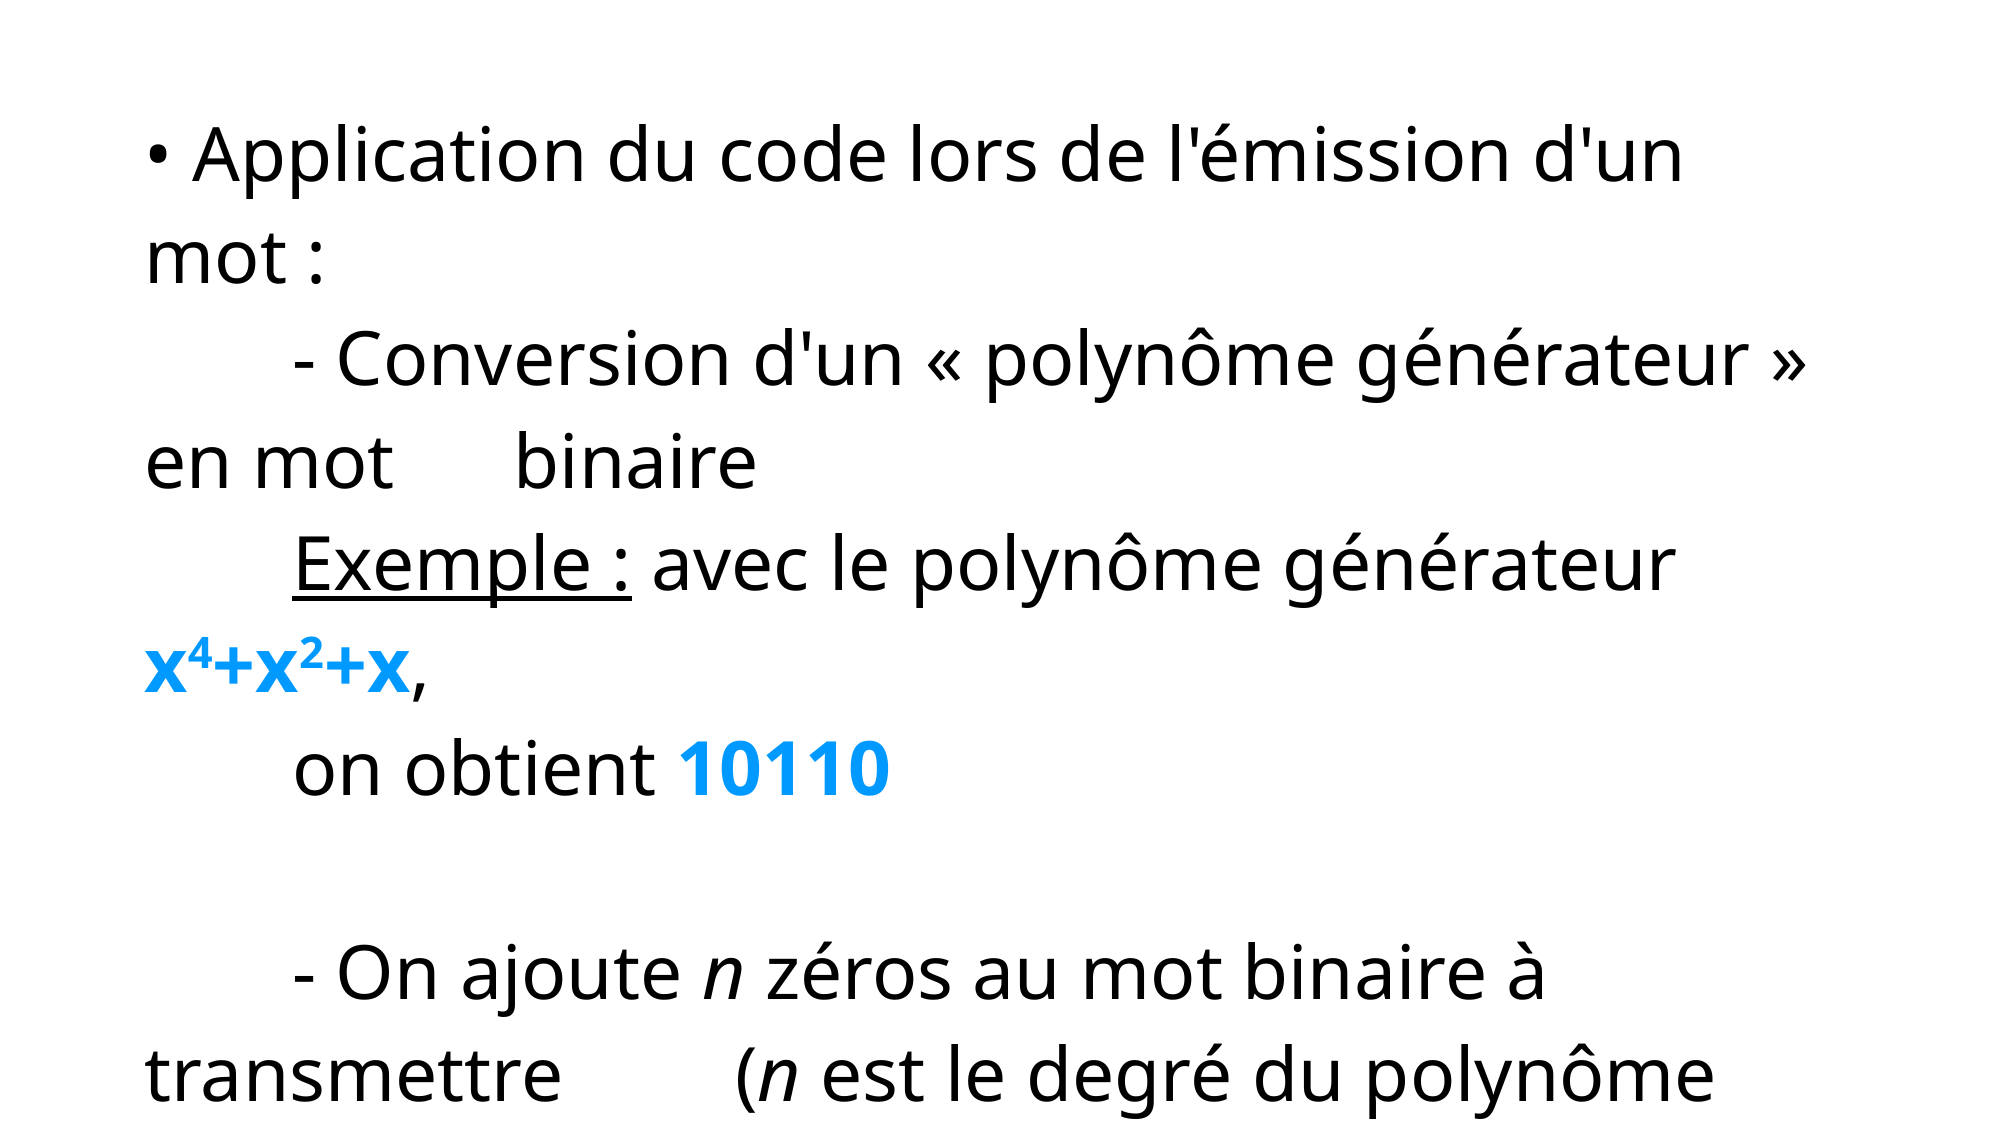

• Application du code lors de l'émission d'un mot :
		- Conversion d'un « polynôme générateur » en mot 		binaire
		Exemple : avec le polynôme générateur x4+x2+x,
		on obtient 10110
		- On ajoute n zéros au mot binaire à transmettre 			(n est le degré du polynôme générateur)
		Exemple : le mot à transmettre est 11100111.
		On obtient alors : 111001110000